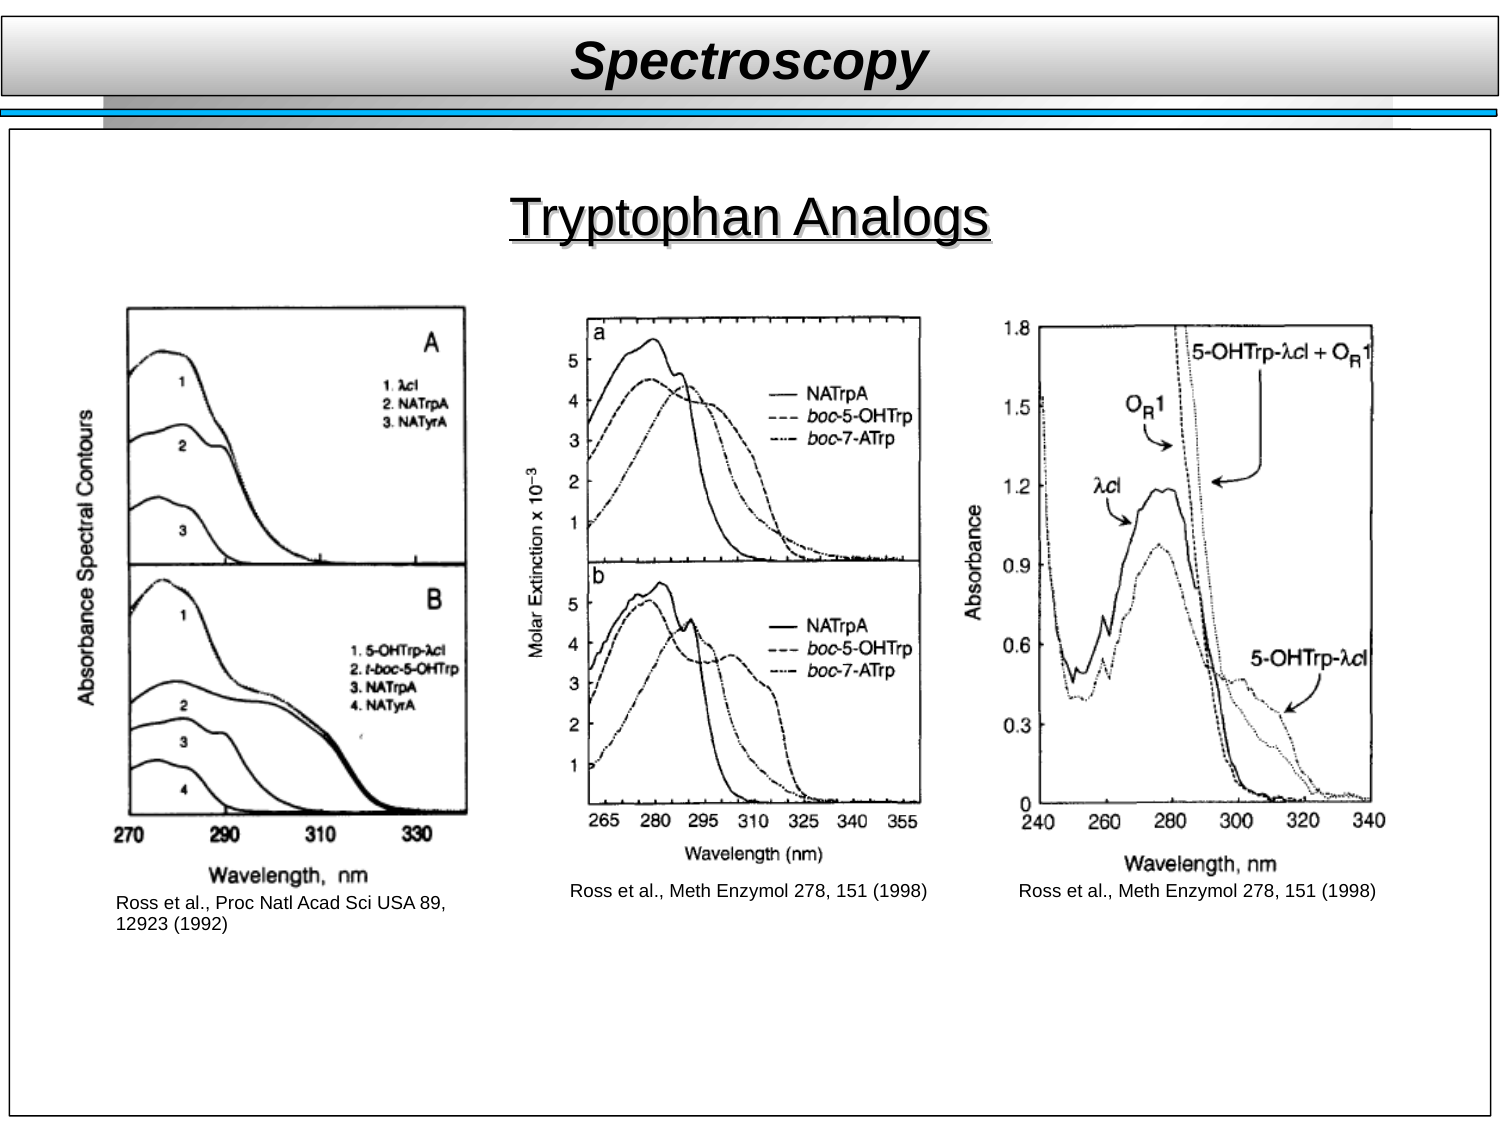

Spectroscopy
# Tryptophan Analogs
Ross et al., Meth Enzymol 278, 151 (1998)
Ross et al., Meth Enzymol 278, 151 (1998)
Ross et al., Proc Natl Acad Sci USA 89, 12923 (1992)